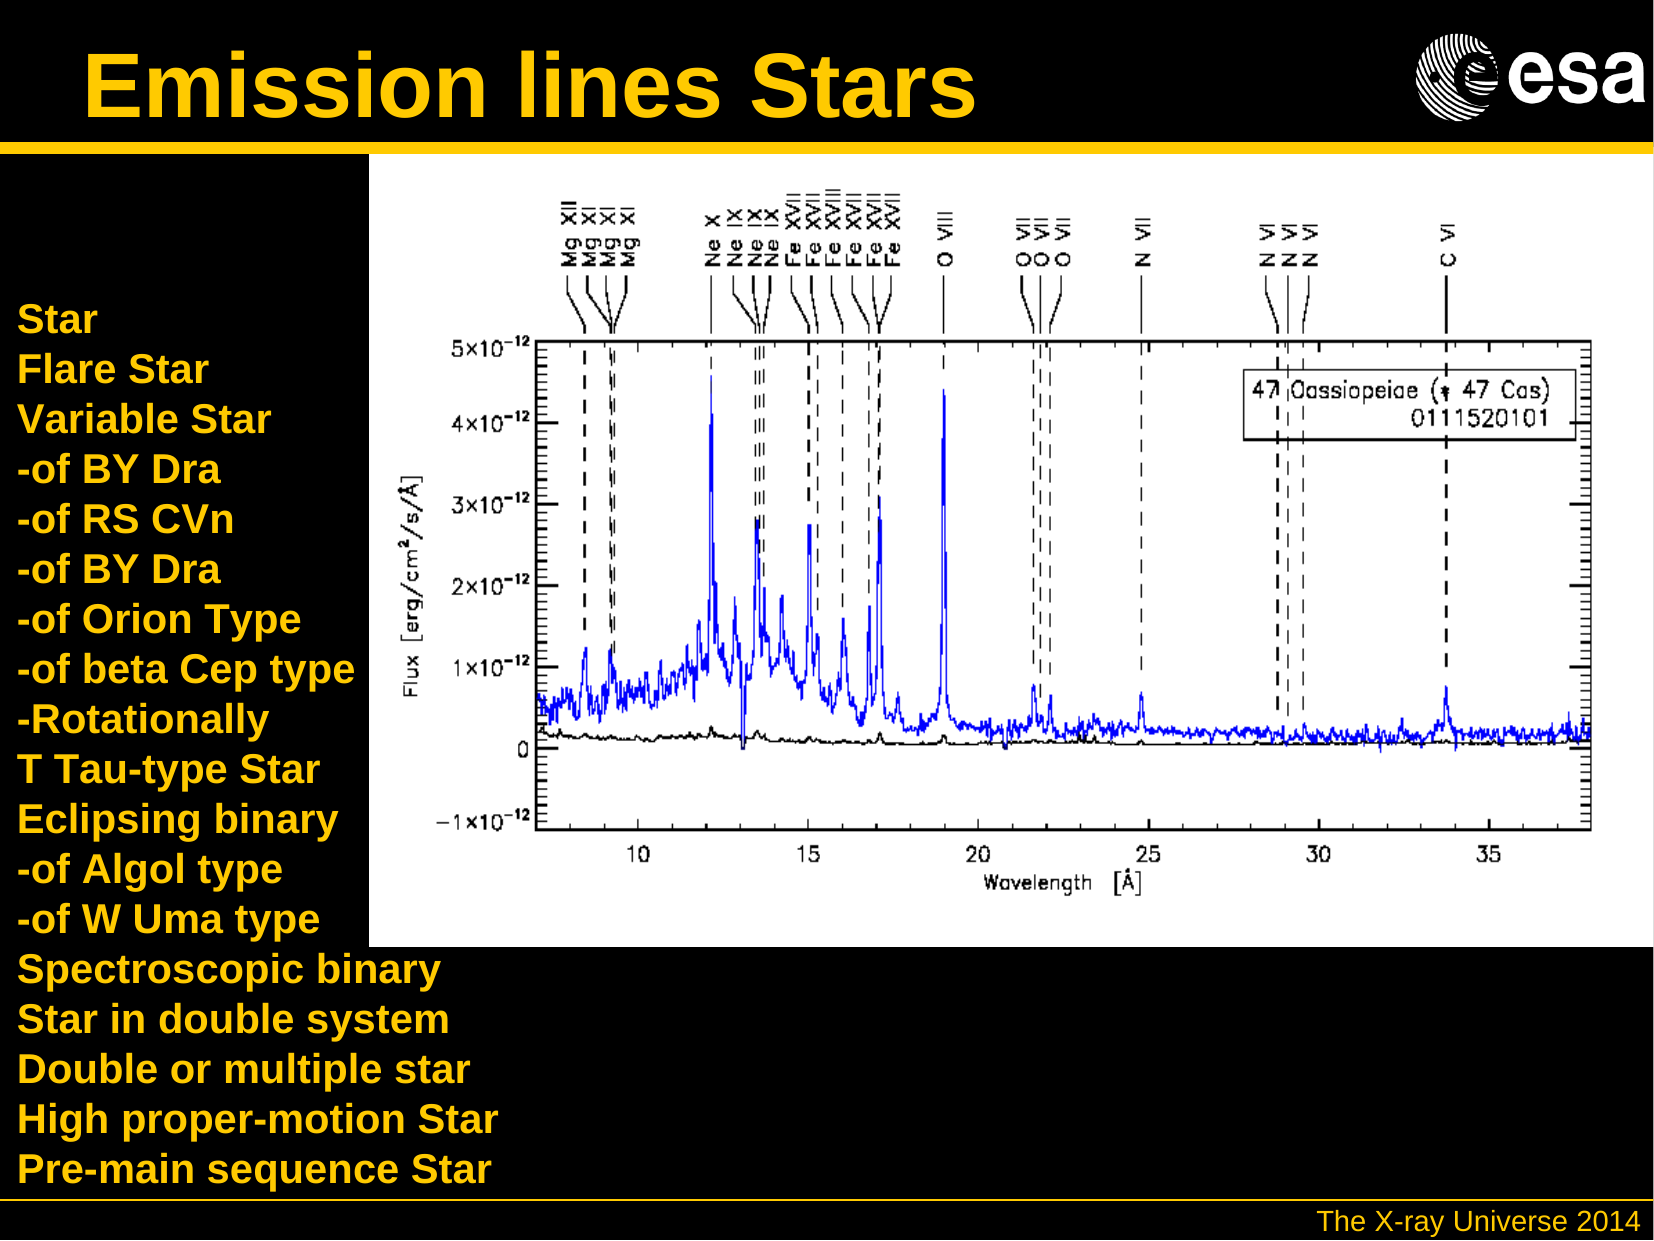

# Emission lines Stars
Star
Flare Star
Variable Star
-of BY Dra
-of RS CVn
-of BY Dra
-of Orion Type
-of beta Cep type
-Rotationally
T Tau-type Star
Eclipsing binary
-of Algol type
-of W Uma type
Spectroscopic binary
Star in double system
Double or multiple star
High proper-motion Star
Pre-main sequence Star
The X-ray Universe 2014